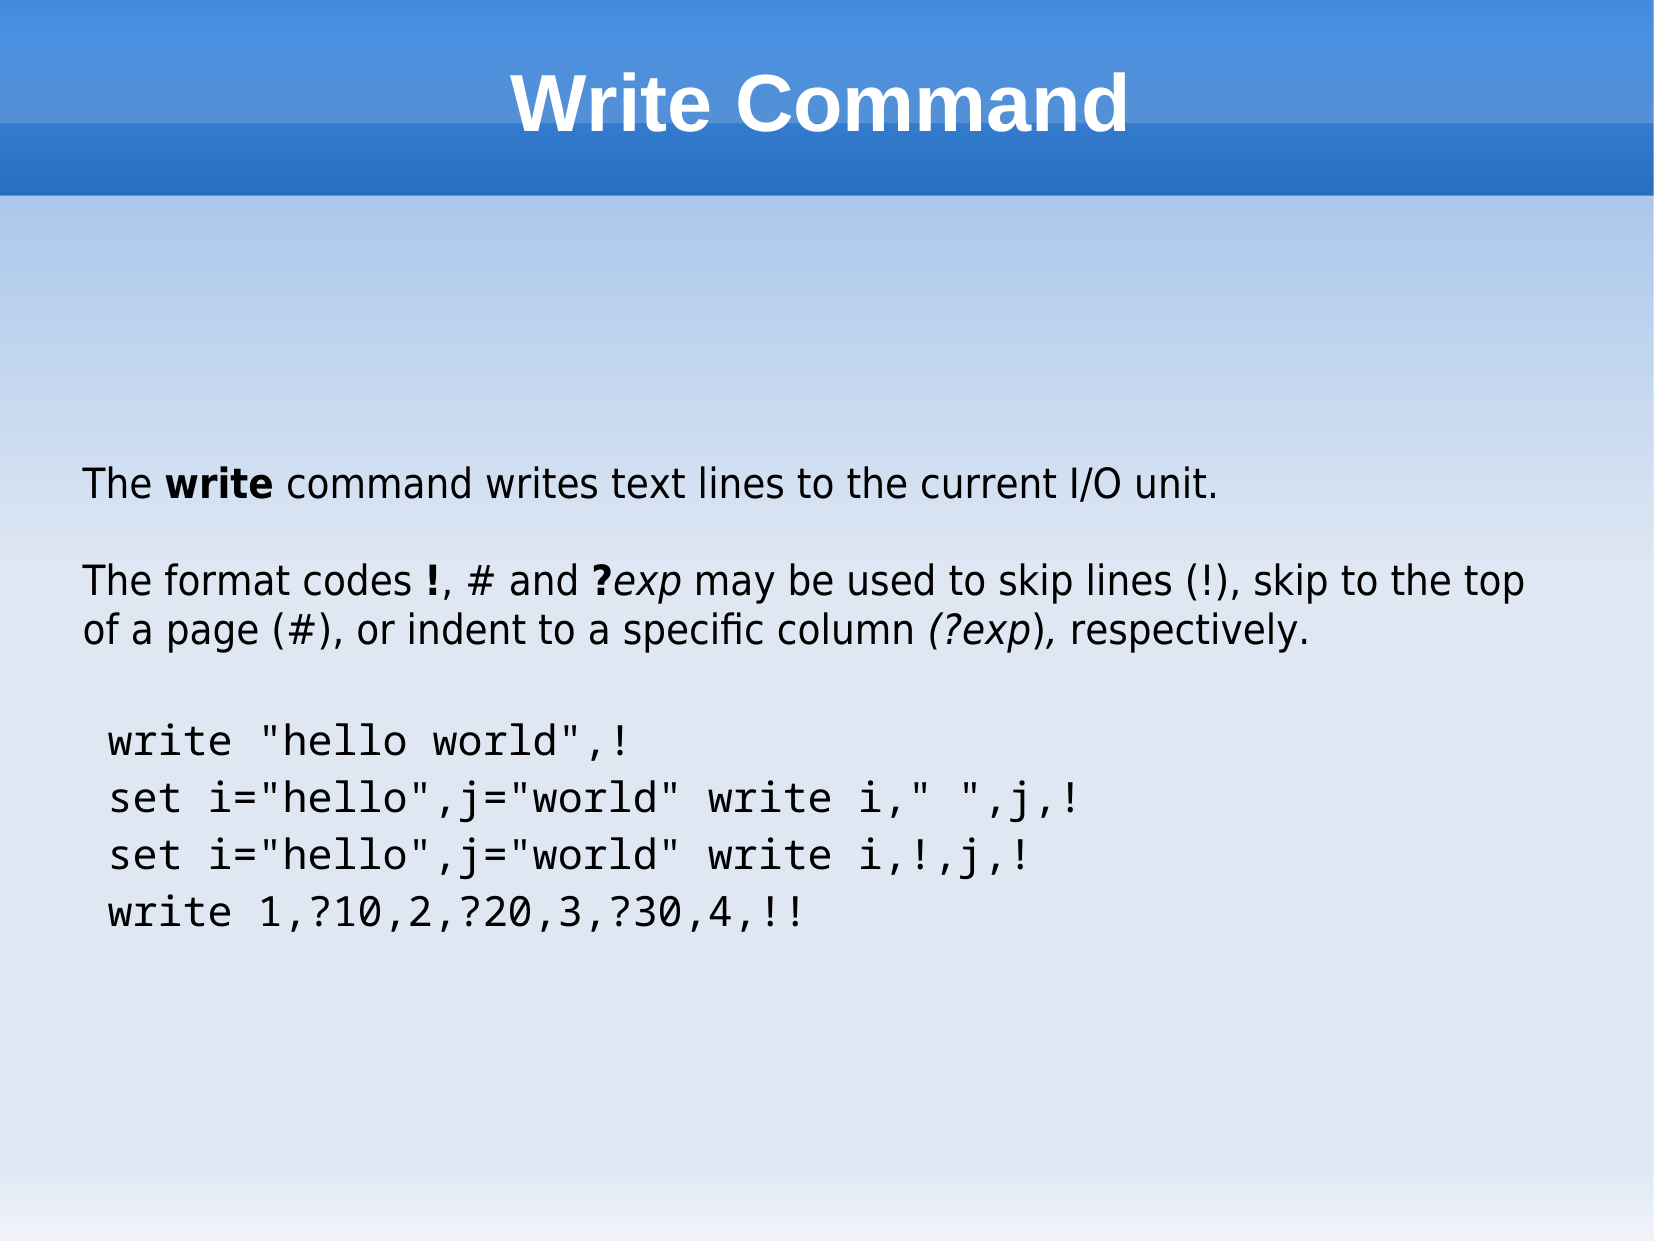

# Write Command
The write command writes text lines to the current I/O unit.
The format codes !, # and ?exp may be used to skip lines (!), skip to the top of a page (#), or indent to a specific column (?exp), respectively.
 write "hello world",!
 set i="hello",j="world" write i," ",j,!
 set i="hello",j="world" write i,!,j,!
 write 1,?10,2,?20,3,?30,4,!!